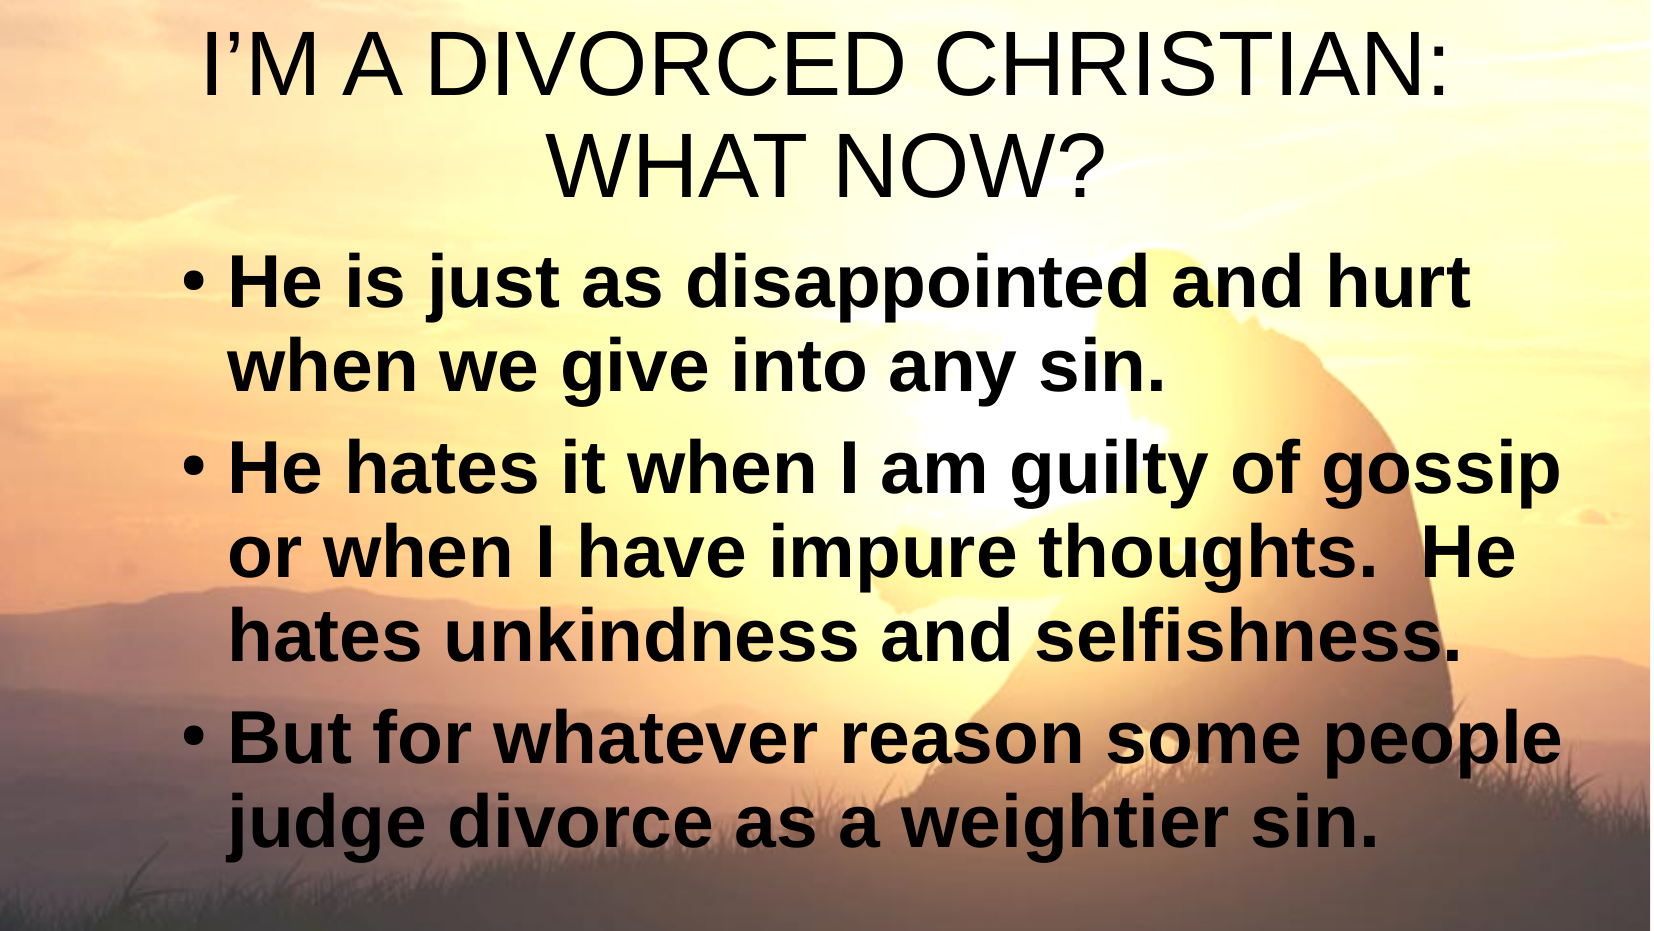

# I’M A DIVORCED CHRISTIAN: WHAT NOW?
He is just as disappointed and hurt when we give into any sin.
He hates it when I am guilty of gossip or when I have impure thoughts. He hates unkindness and selfishness.
But for whatever reason some people judge divorce as a weightier sin.